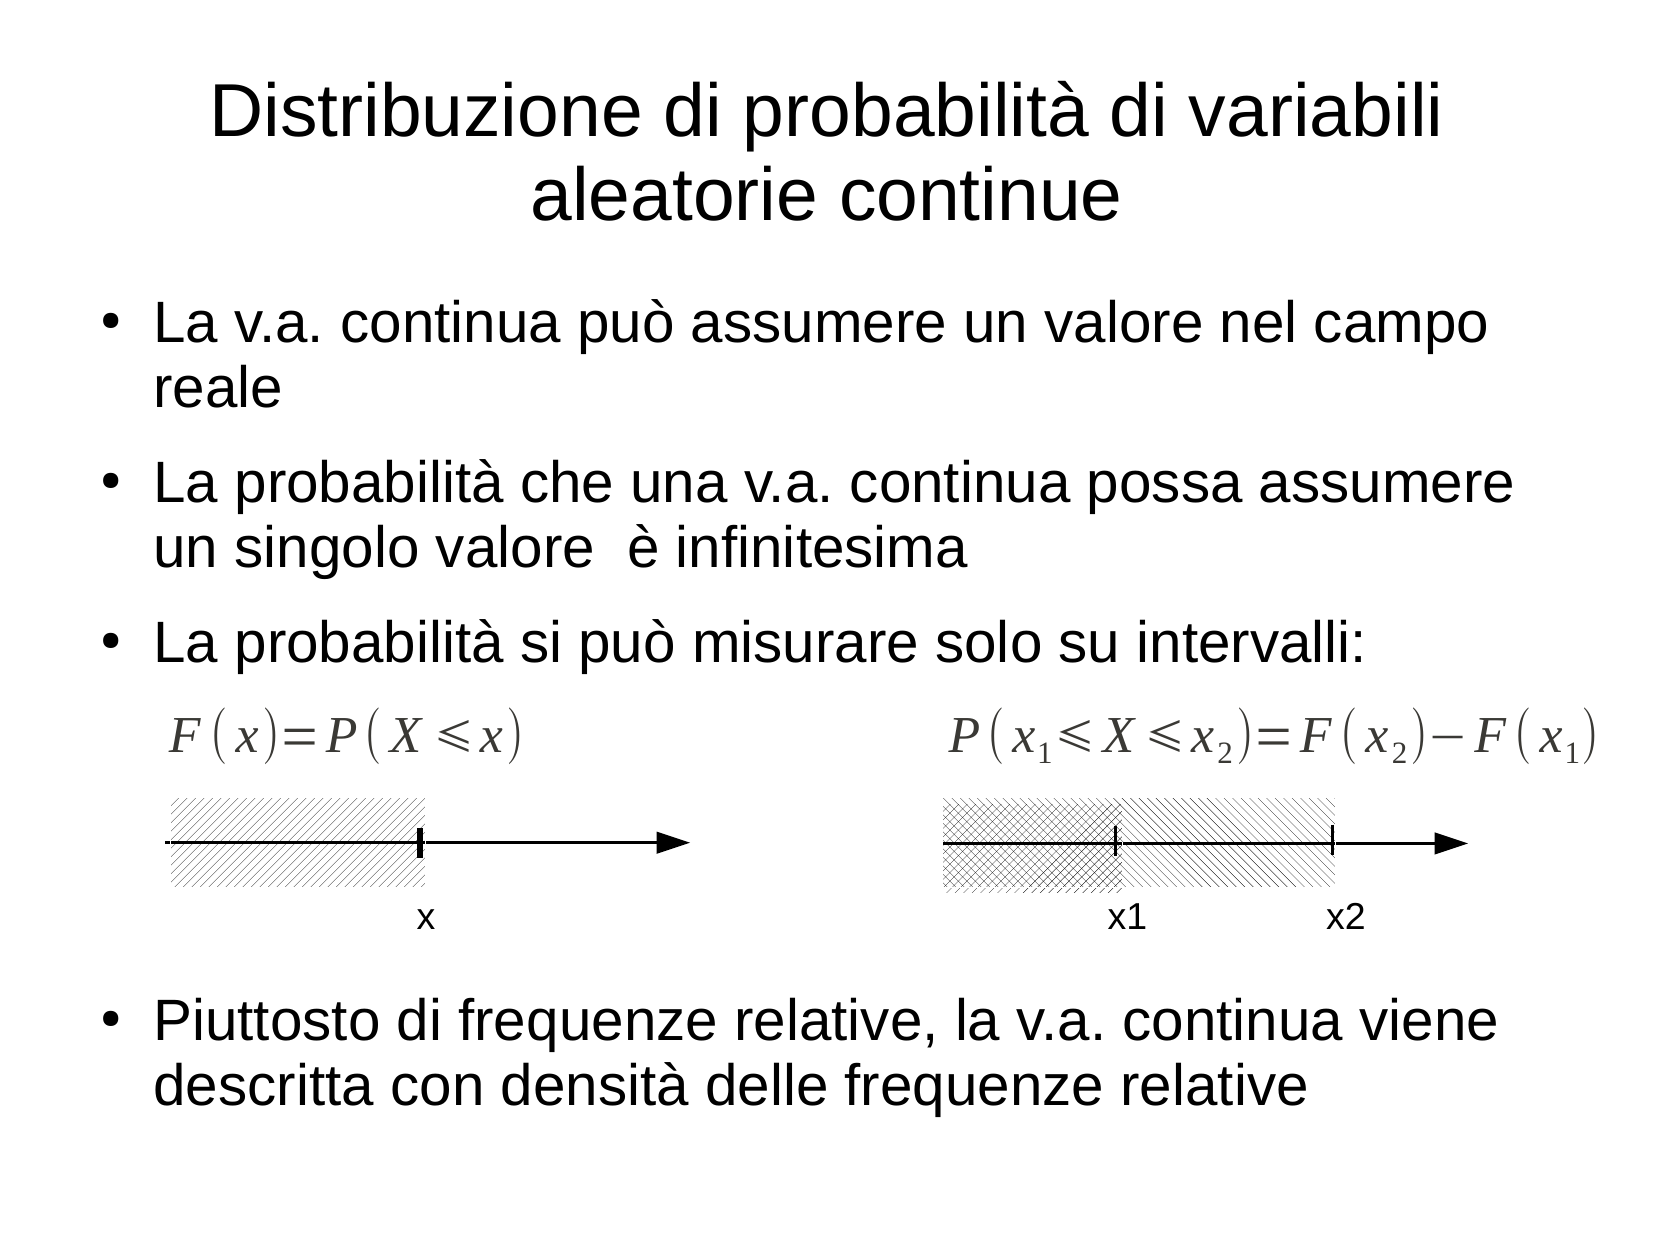

# Distribuzione di probabilità di variabili aleatorie continue
La v.a. continua può assumere un valore nel campo reale
La probabilità che una v.a. continua possa assumere un singolo valore è infinitesima
La probabilità si può misurare solo su intervalli:
Piuttosto di frequenze relative, la v.a. continua viene descritta con densità delle frequenze relative
x
x1
x2